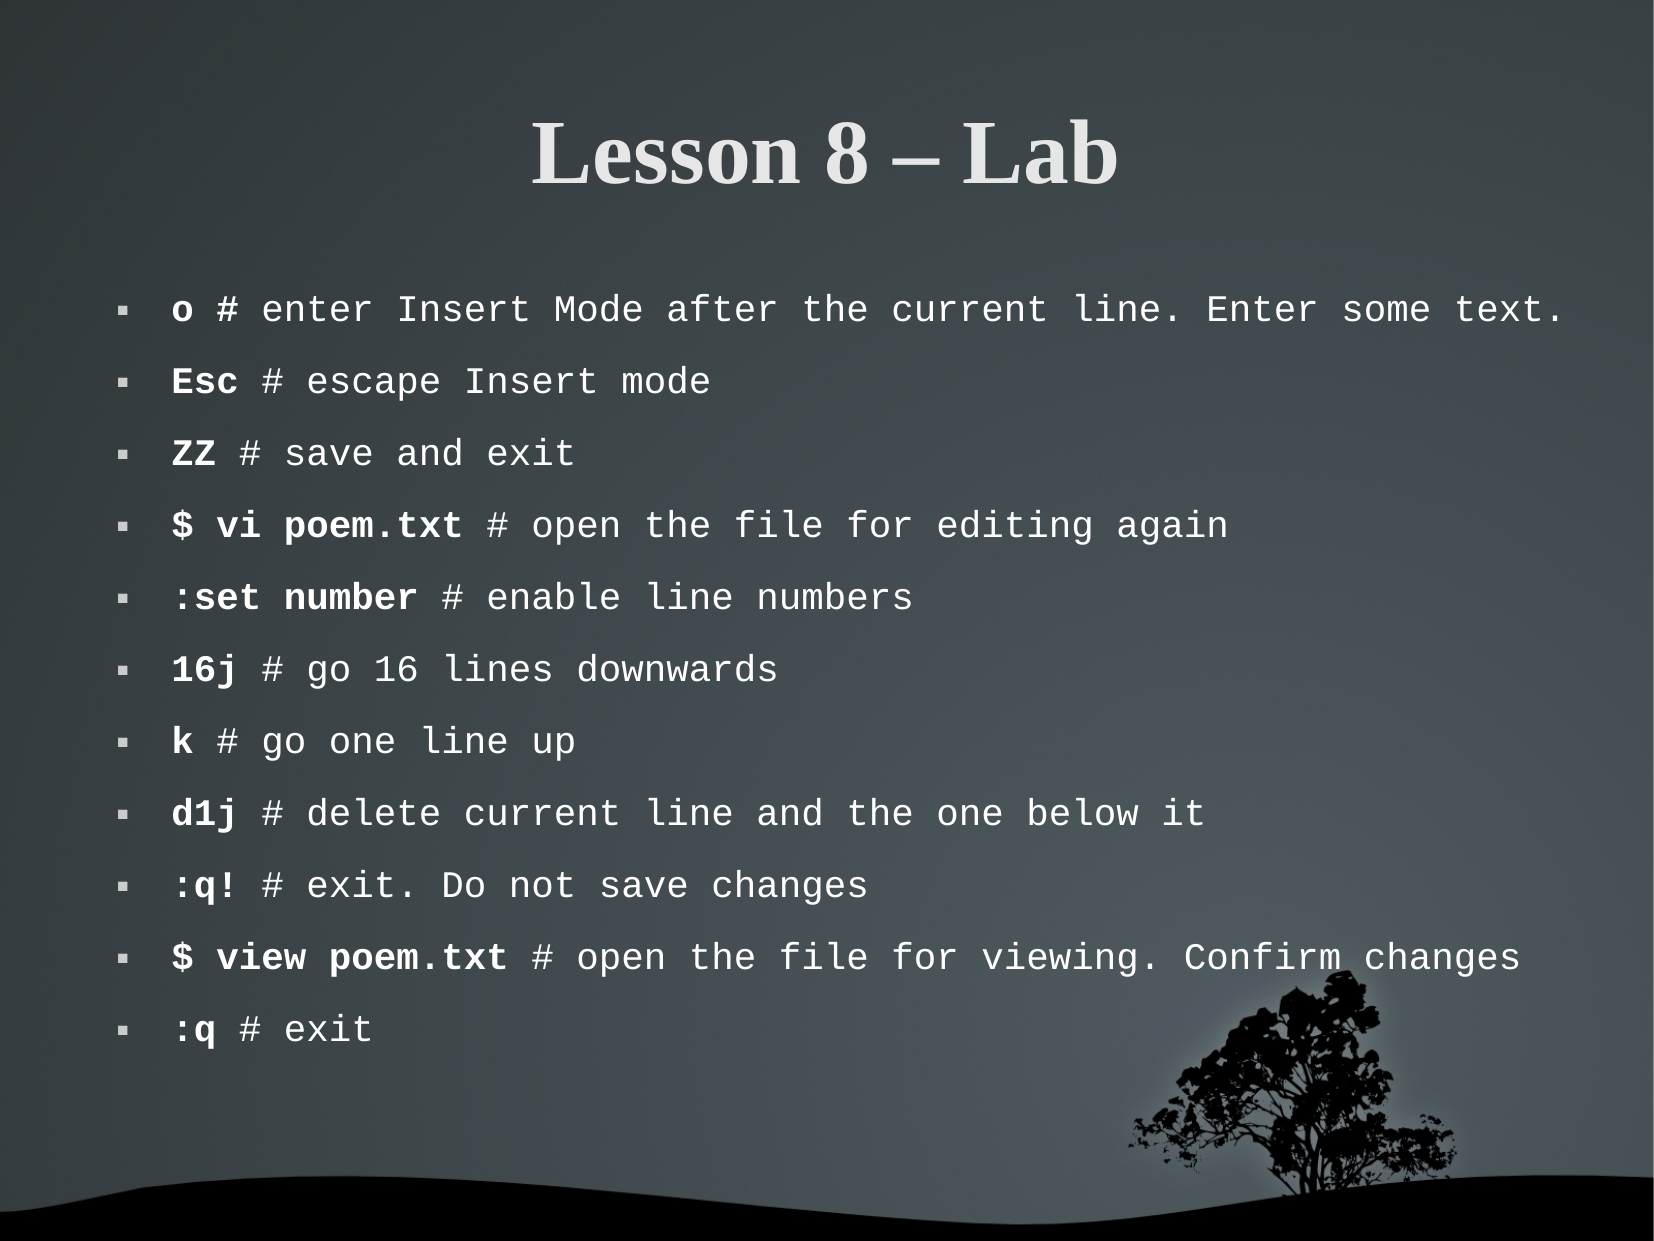

# Lesson 8 – Lab
o # enter Insert Mode after the current line. Enter some text.
Esc # escape Insert mode
ZZ # save and exit
$ vi poem.txt # open the file for editing again
:set number # enable line numbers
16j # go 16 lines downwards
k # go one line up
d1j # delete current line and the one below it
:q! # exit. Do not save changes
$ view poem.txt # open the file for viewing. Confirm changes
:q # exit